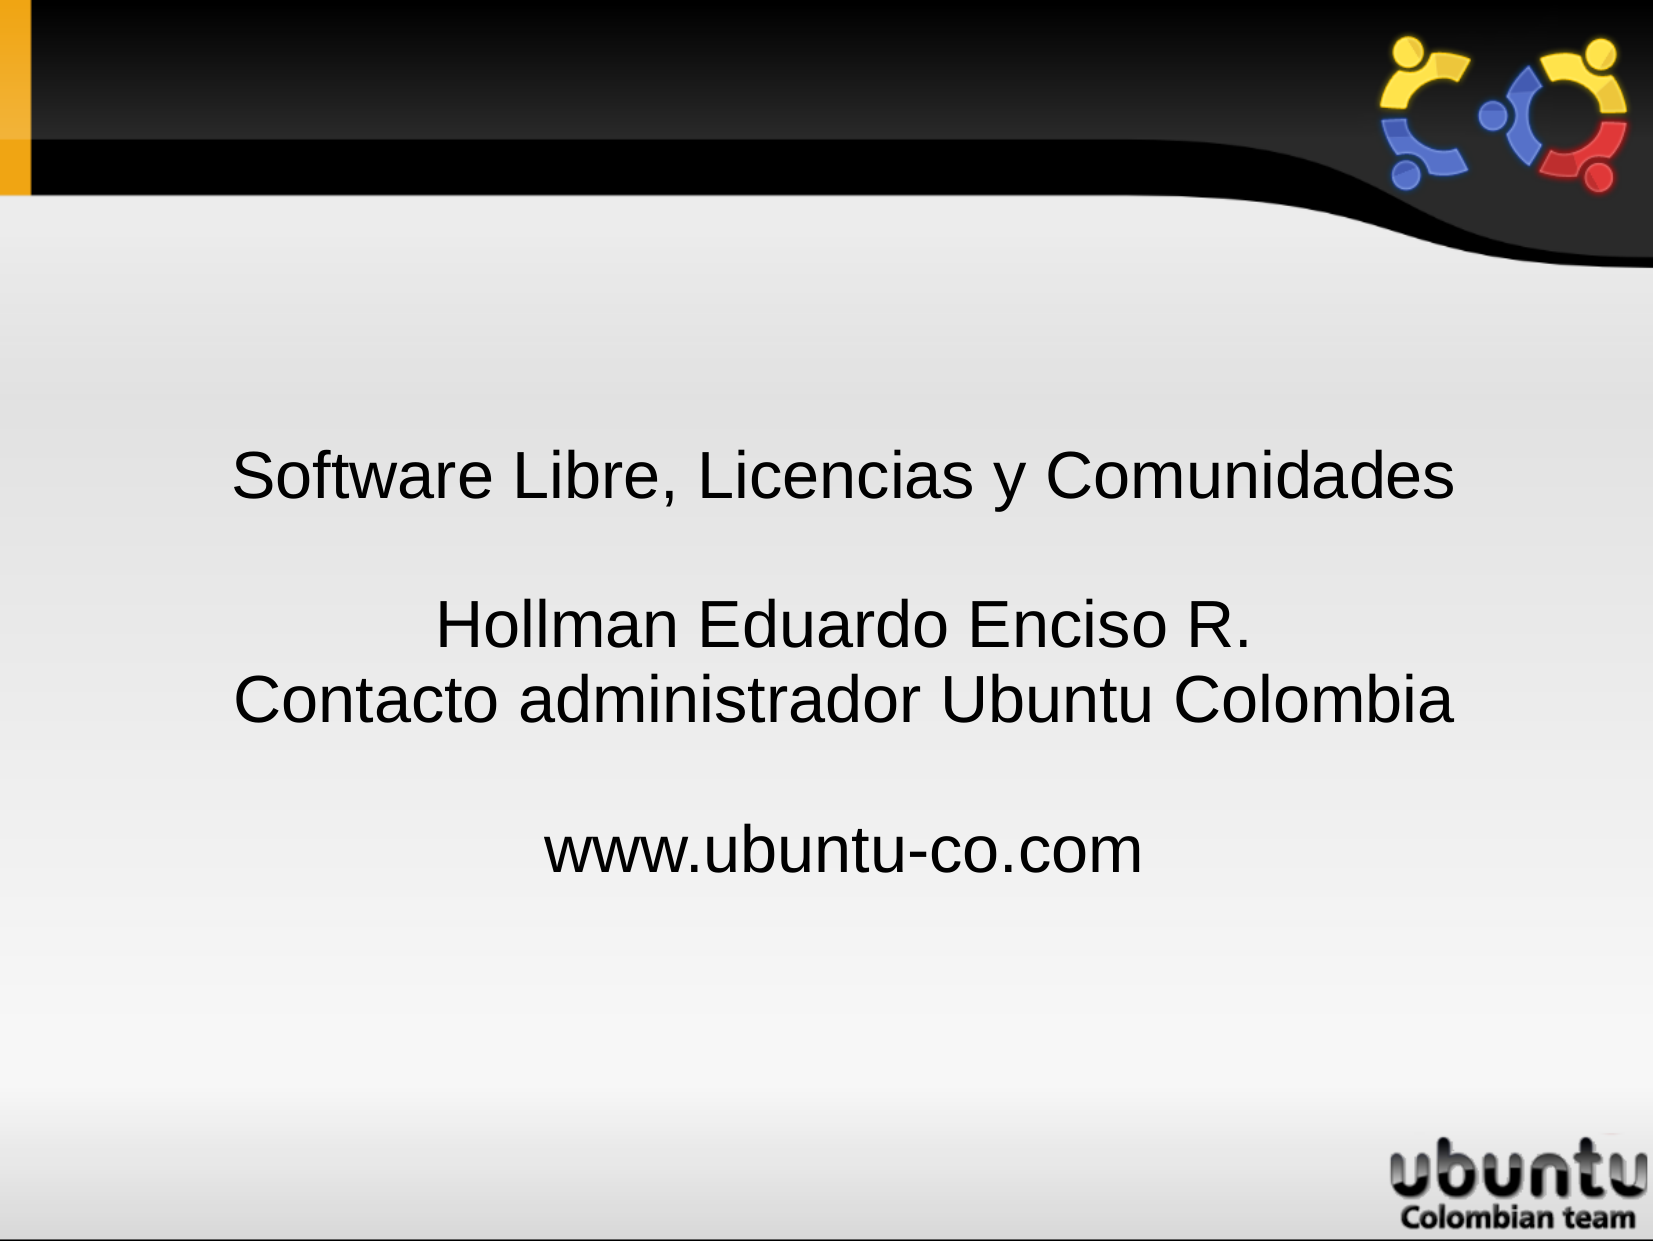

# Software Libre, Licencias y Comunidades
Hollman Eduardo Enciso R.
Contacto administrador Ubuntu Colombia
www.ubuntu-co.com